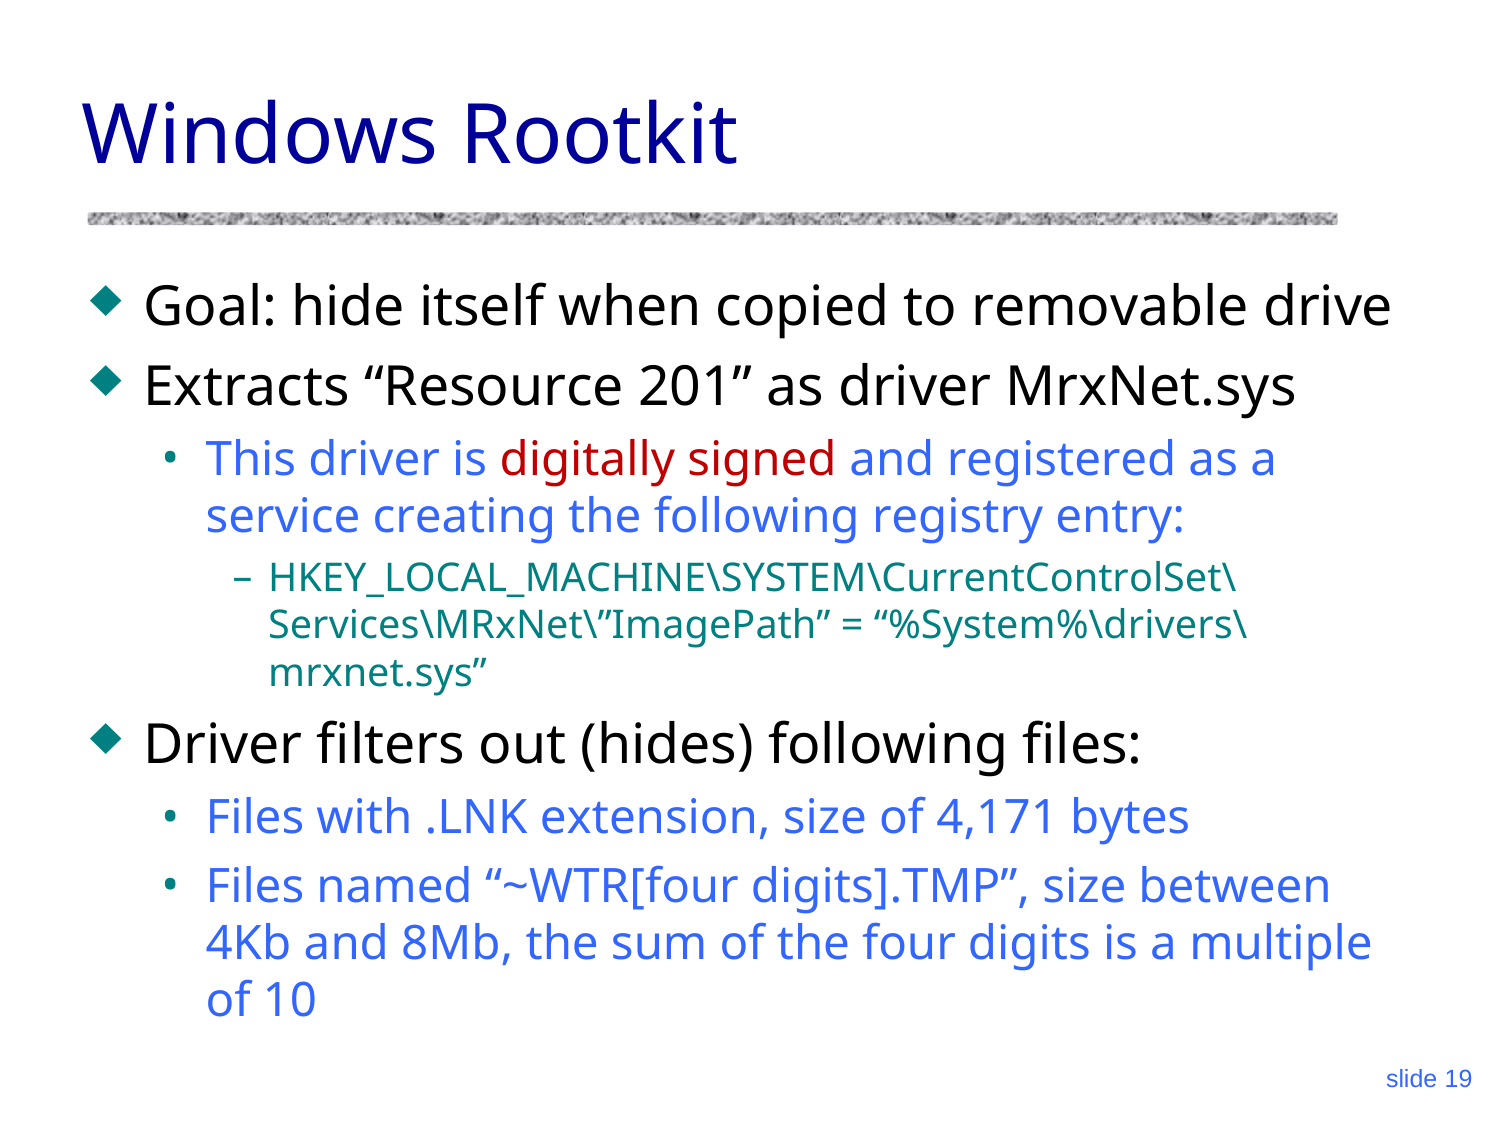

# Windows Rootkit
Goal: hide itself when copied to removable drive
Extracts “Resource 201” as driver MrxNet.sys
This driver is digitally signed and registered as a service creating the following registry entry:
HKEY_LOCAL_MACHINE\SYSTEM\CurrentControlSet\Services\MRxNet\”ImagePath” = “%System%\drivers\mrxnet.sys”
Driver filters out (hides) following files:
Files with .LNK extension, size of 4,171 bytes
Files named “~WTR[four digits].TMP”, size between 4Kb and 8Mb, the sum of the four digits is a multiple of 10
slide